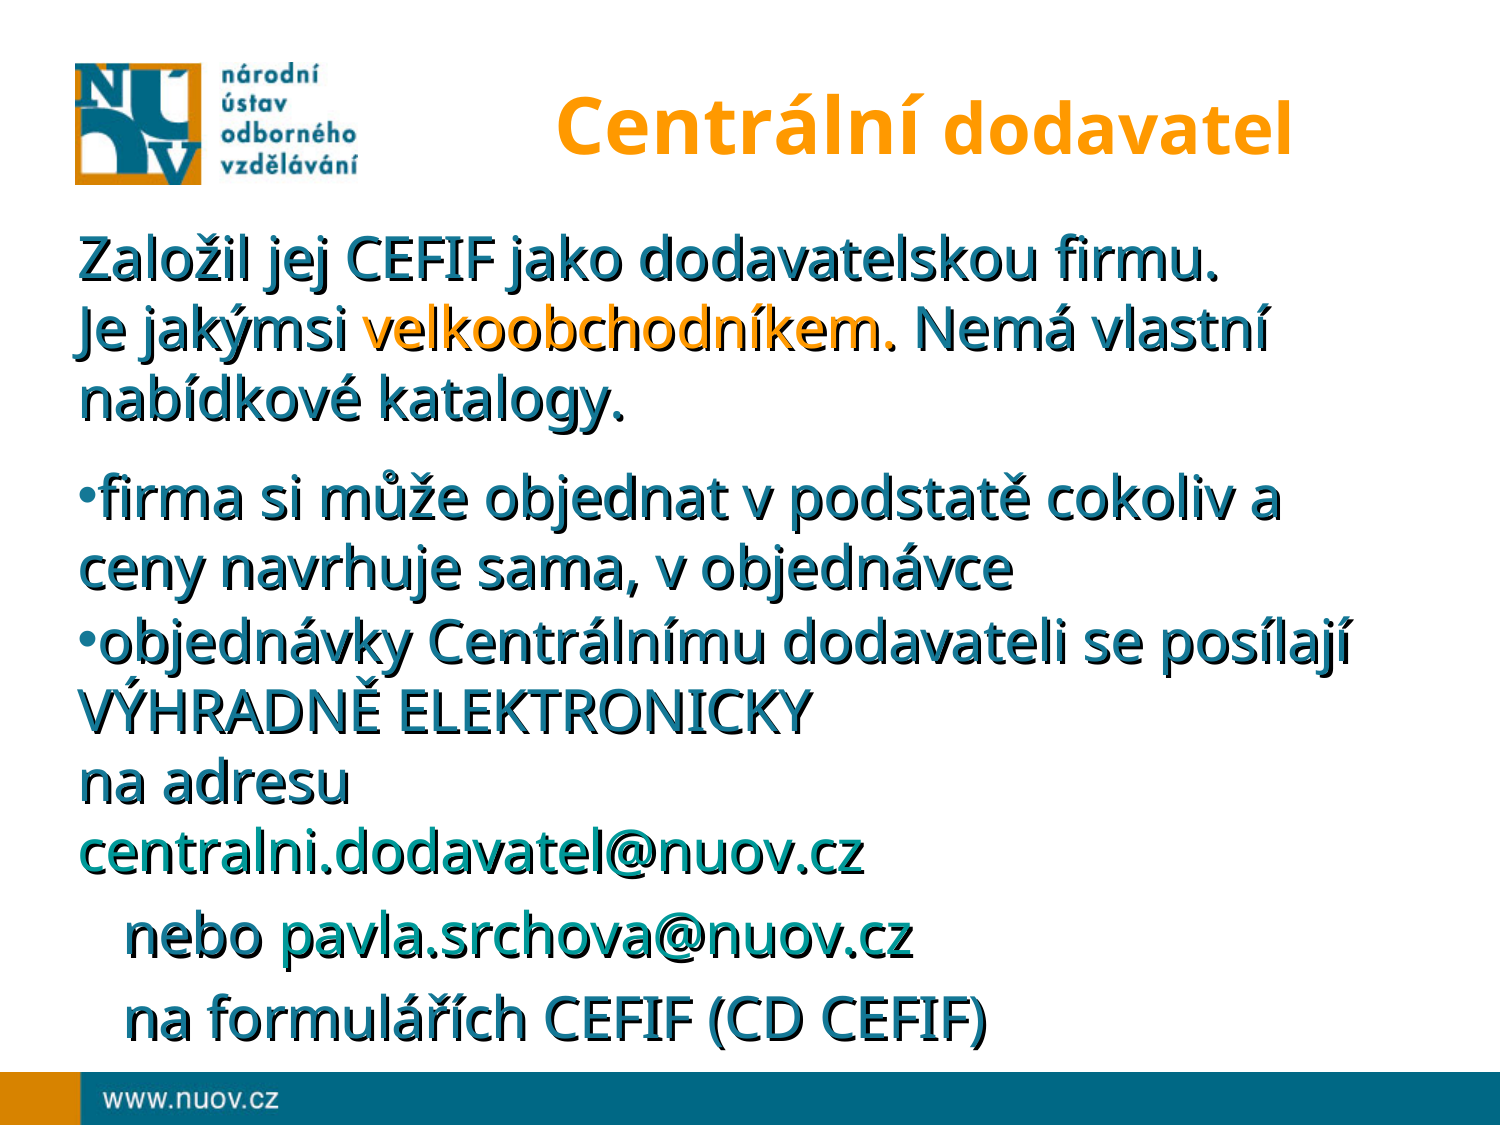

# Centrální dodavatel
Založil jej CEFIF jako dodavatelskou firmu.
Je jakýmsi velkoobchodníkem. Nemá vlastní nabídkové katalogy.
firma si může objednat v podstatě cokoliv a ceny navrhuje sama, v objednávce
objednávky Centrálnímu dodavateli se posílají VÝHRADNĚ ELEKTRONICKY
na adresu
centralni.dodavatel@nuov.cz
 nebo pavla.srchova@nuov.cz
 na formulářích CEFIF (CD CEFIF)